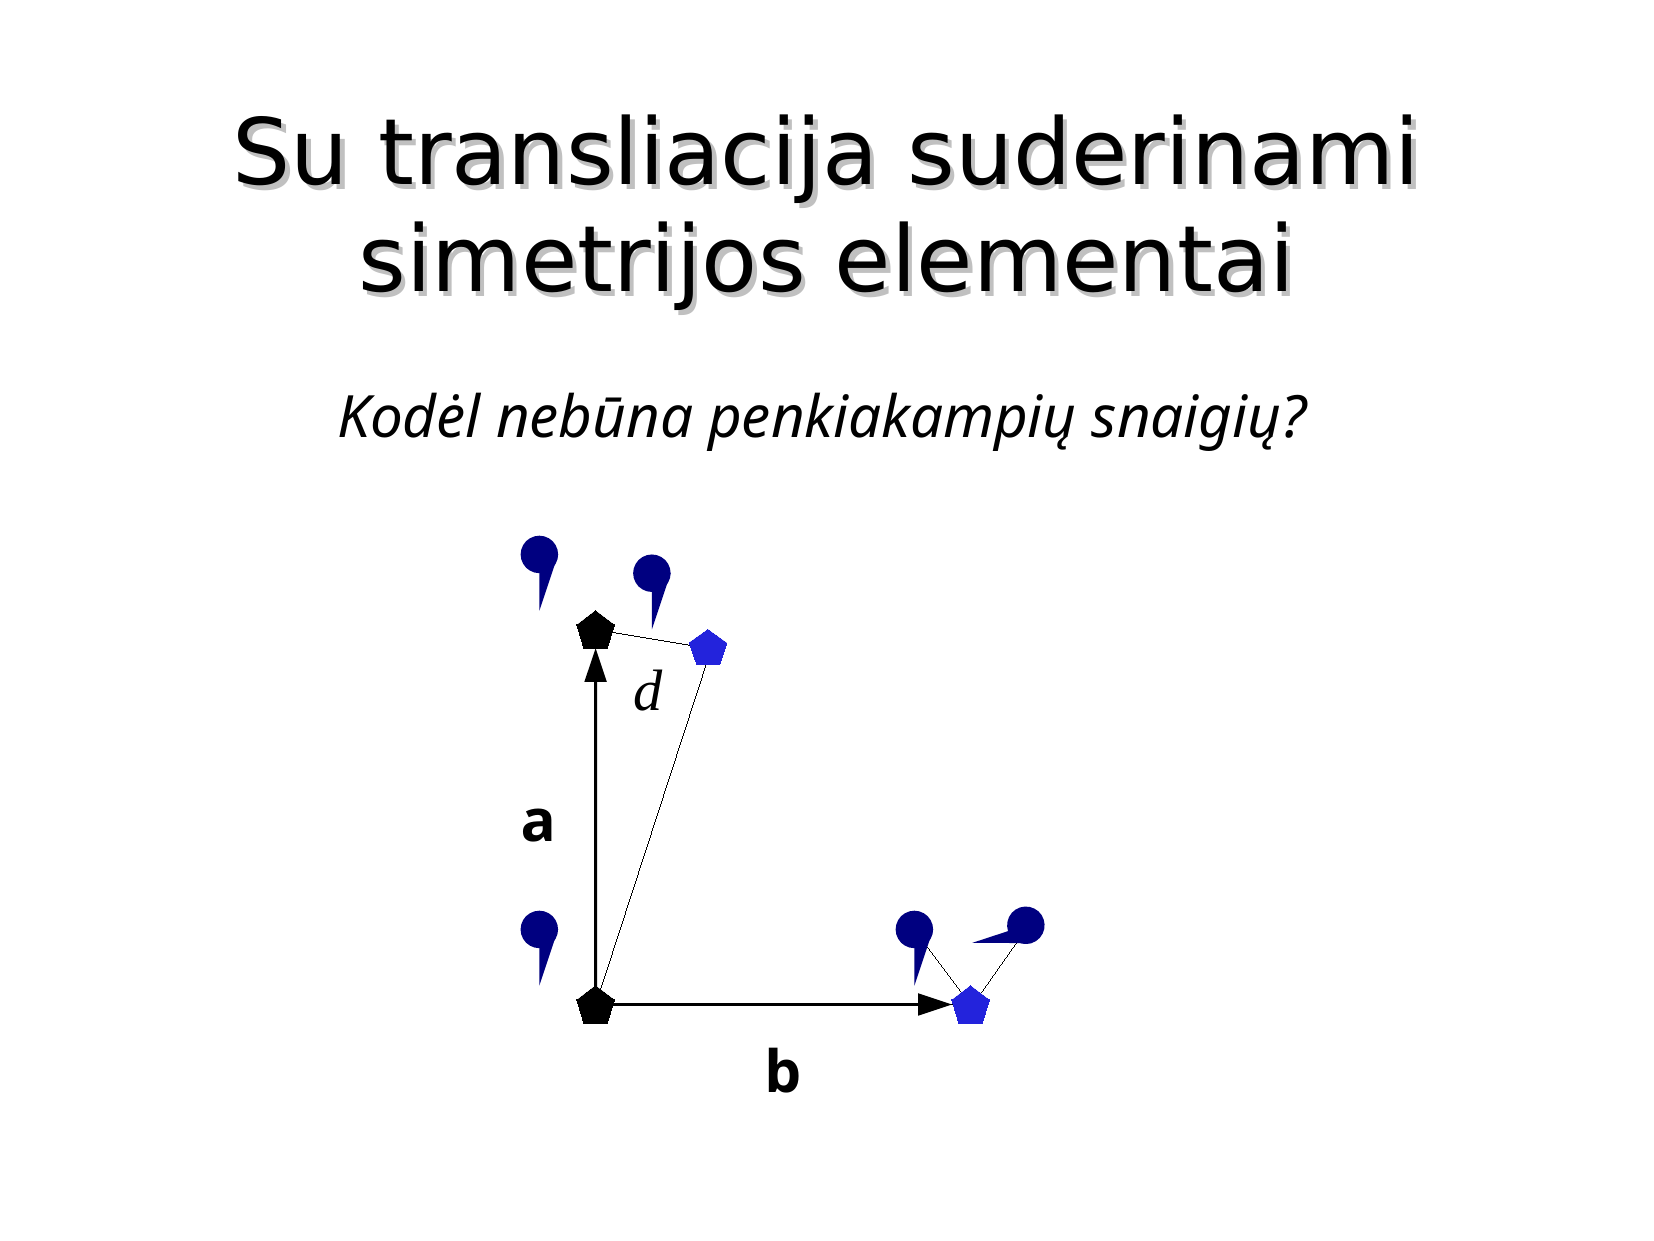

# Su transliacija suderinami simetrijos elementai
Kodėl nebūna penkiakampių snaigių?
d
a
b